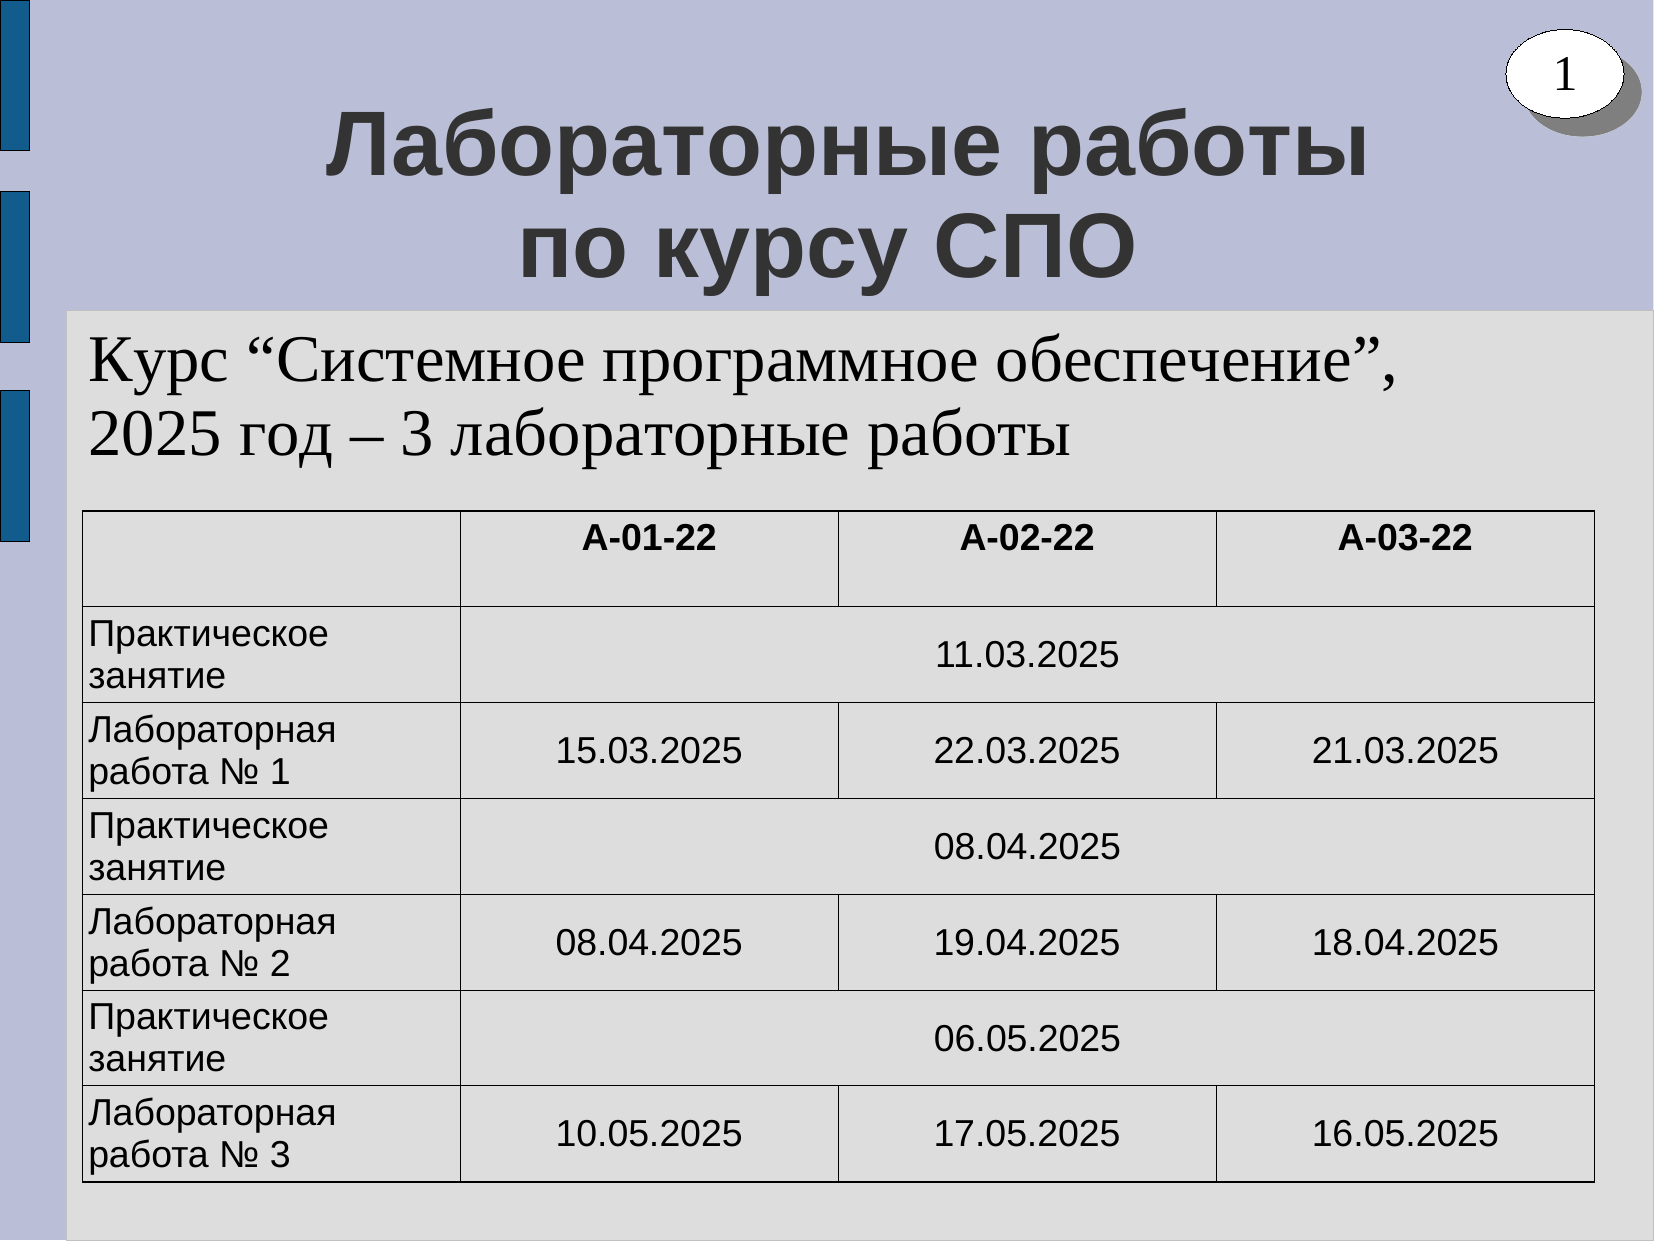

1
# Лабораторные работы по курсу СПО
Курс “Системное программное обеспечение”,
2025 год – 3 лабораторные работы
| | A-01-22 | A-02-22 | A-03-22 |
| --- | --- | --- | --- |
| Практическое занятие | 11.03.2025 | | |
| Лабораторная работа № 1 | 15.03.2025 | 22.03.2025 | 21.03.2025 |
| Практическое занятие | 08.04.2025 | | |
| Лабораторная работа № 2 | 08.04.2025 | 19.04.2025 | 18.04.2025 |
| Практическое занятие | 06.05.2025 | | |
| Лабораторная работа № 3 | 10.05.2025 | 17.05.2025 | 16.05.2025 |